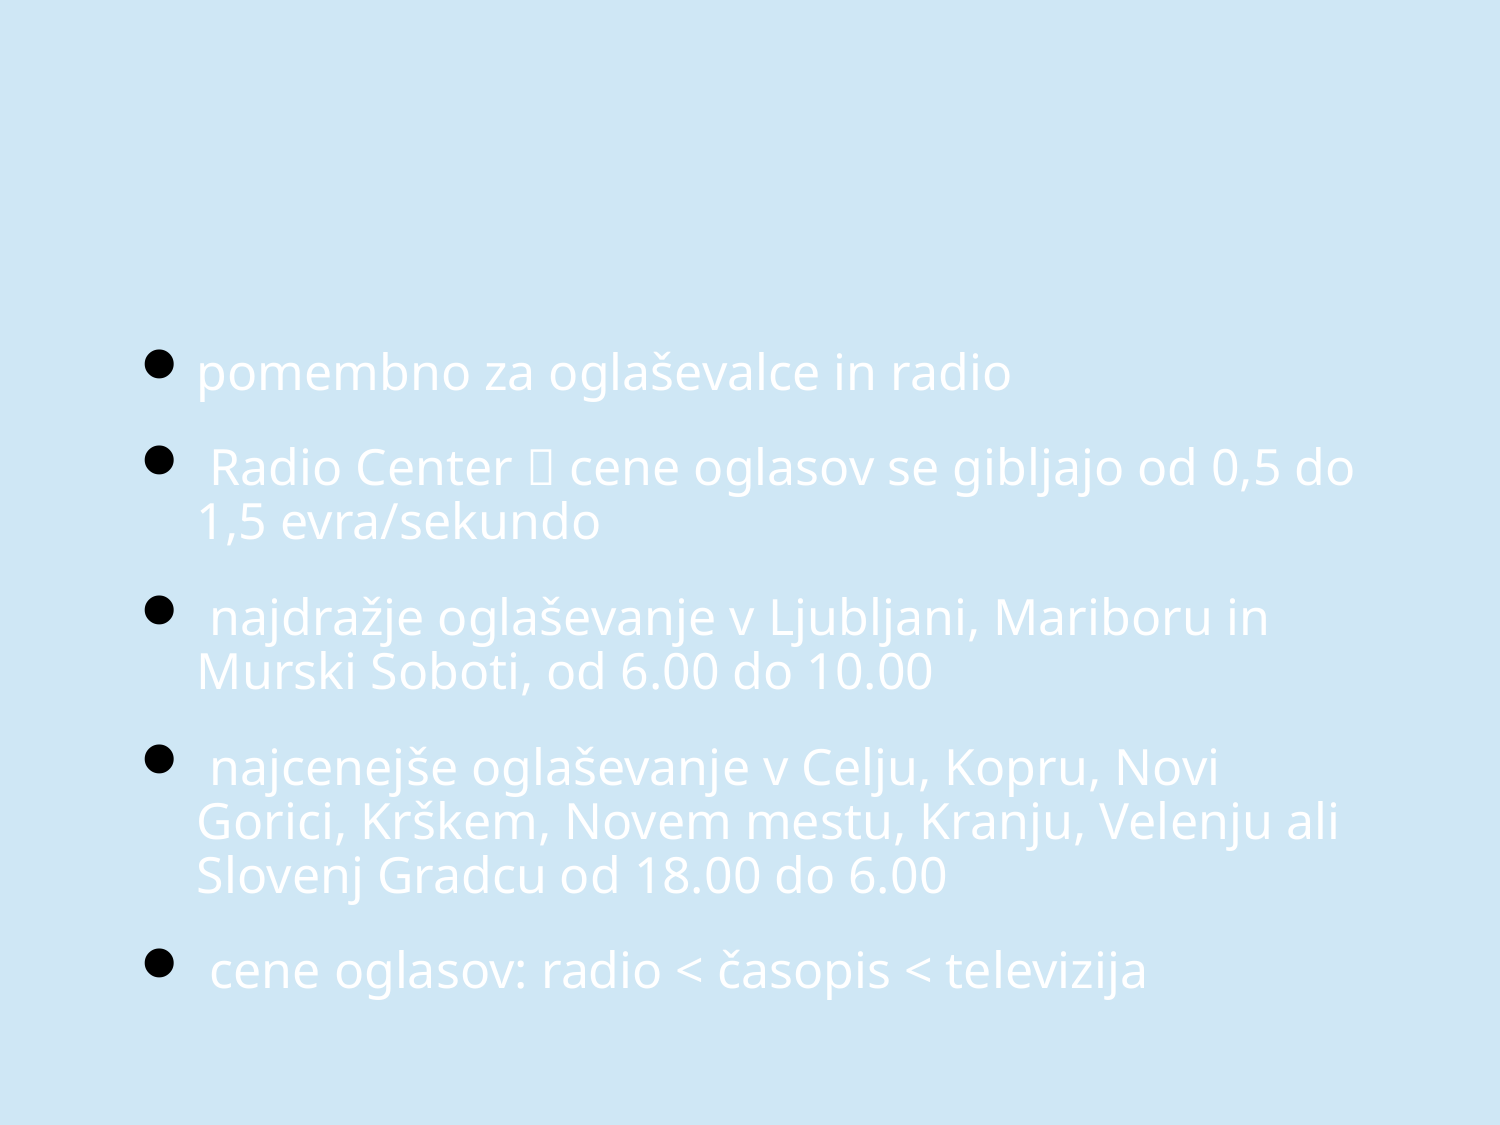

#
pomembno za oglaševalce in radio
 Radio Center  cene oglasov se gibljajo od 0,5 do 1,5 evra/sekundo
 najdražje oglaševanje v Ljubljani, Mariboru in Murski Soboti, od 6.00 do 10.00
 najcenejše oglaševanje v Celju, Kopru, Novi Gorici, Krškem, Novem mestu, Kranju, Velenju ali Slovenj Gradcu od 18.00 do 6.00
 cene oglasov: radio < časopis < televizija